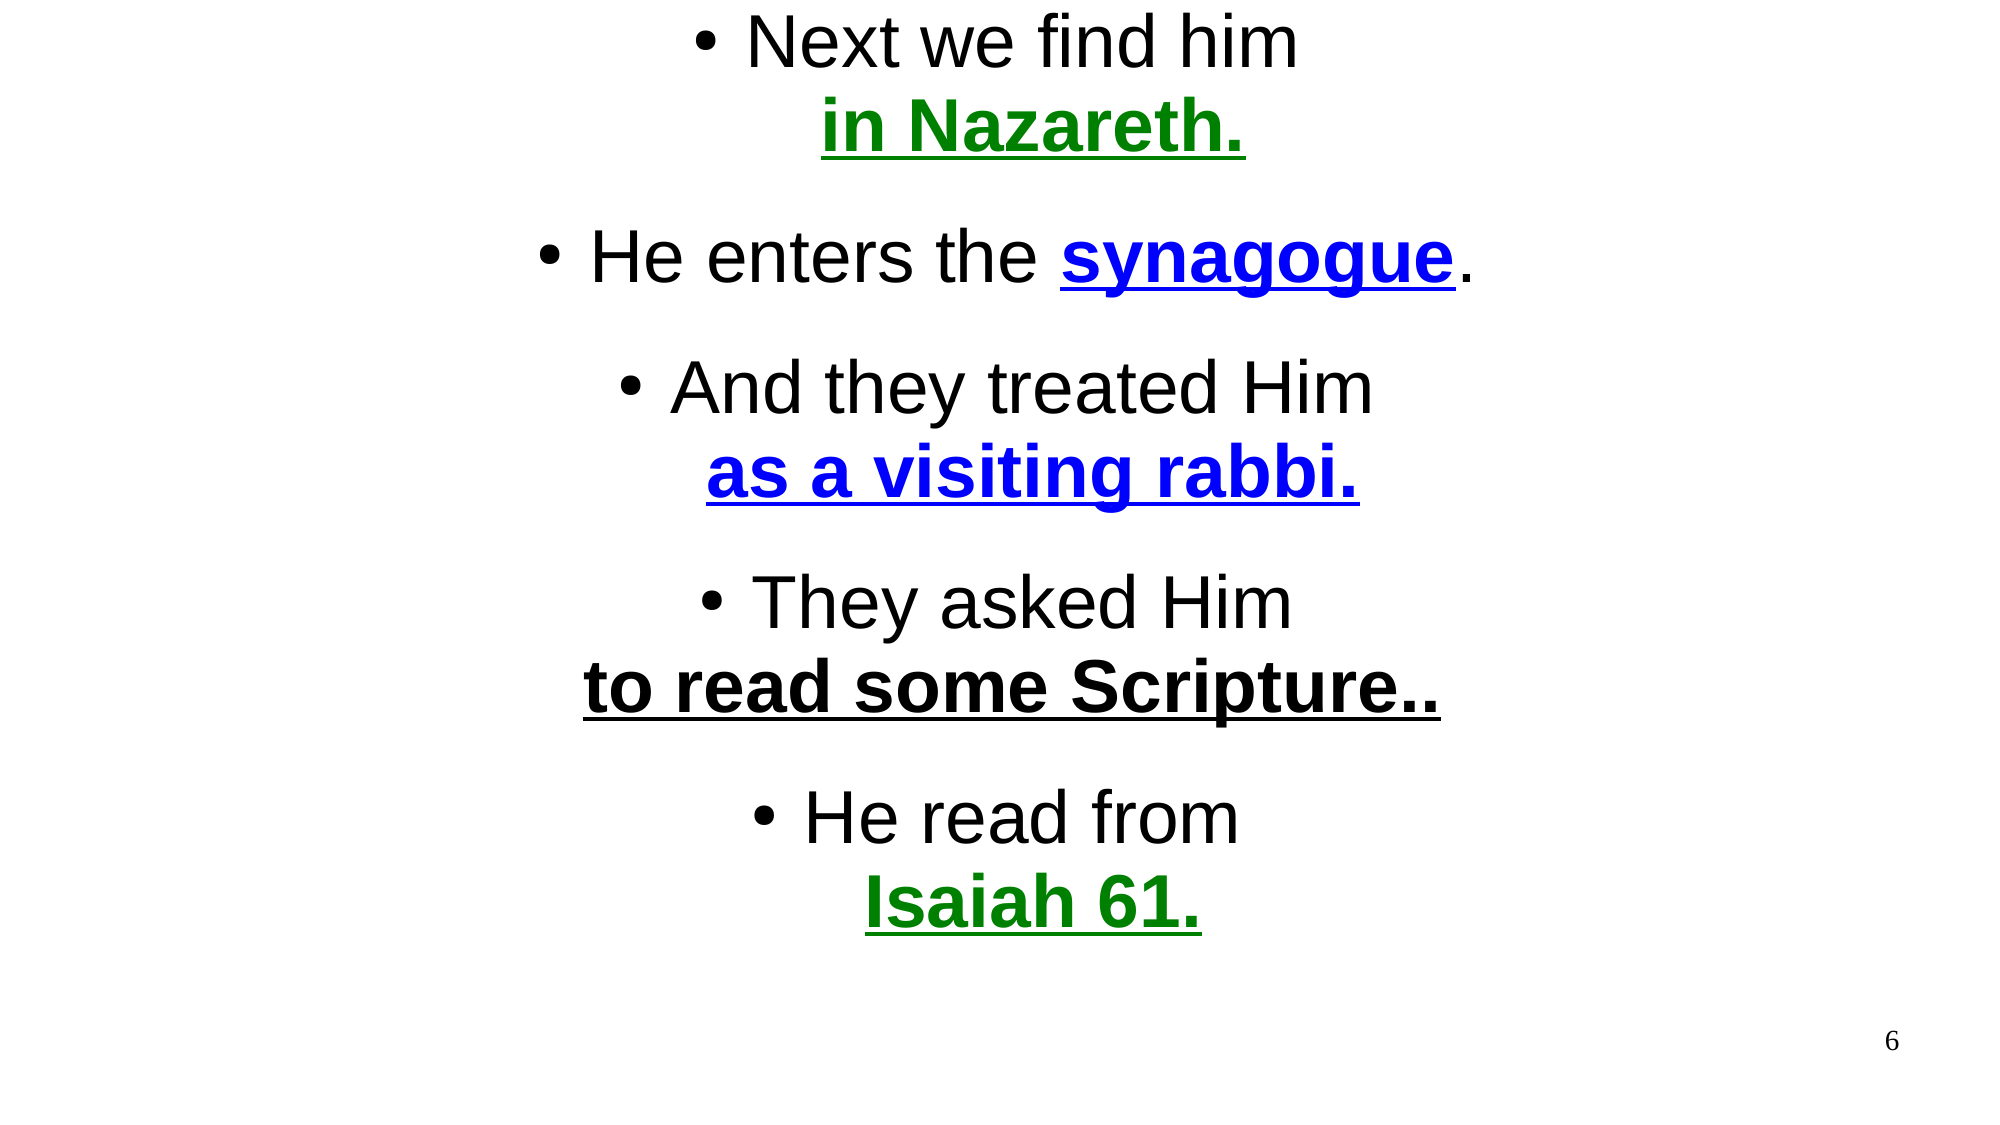

# Next we find him in Nazareth.
He enters the synagogue.
And they treated Him
as a visiting rabbi.
They asked Him
to read some Scripture..
He read from
Isaiah 61.
6